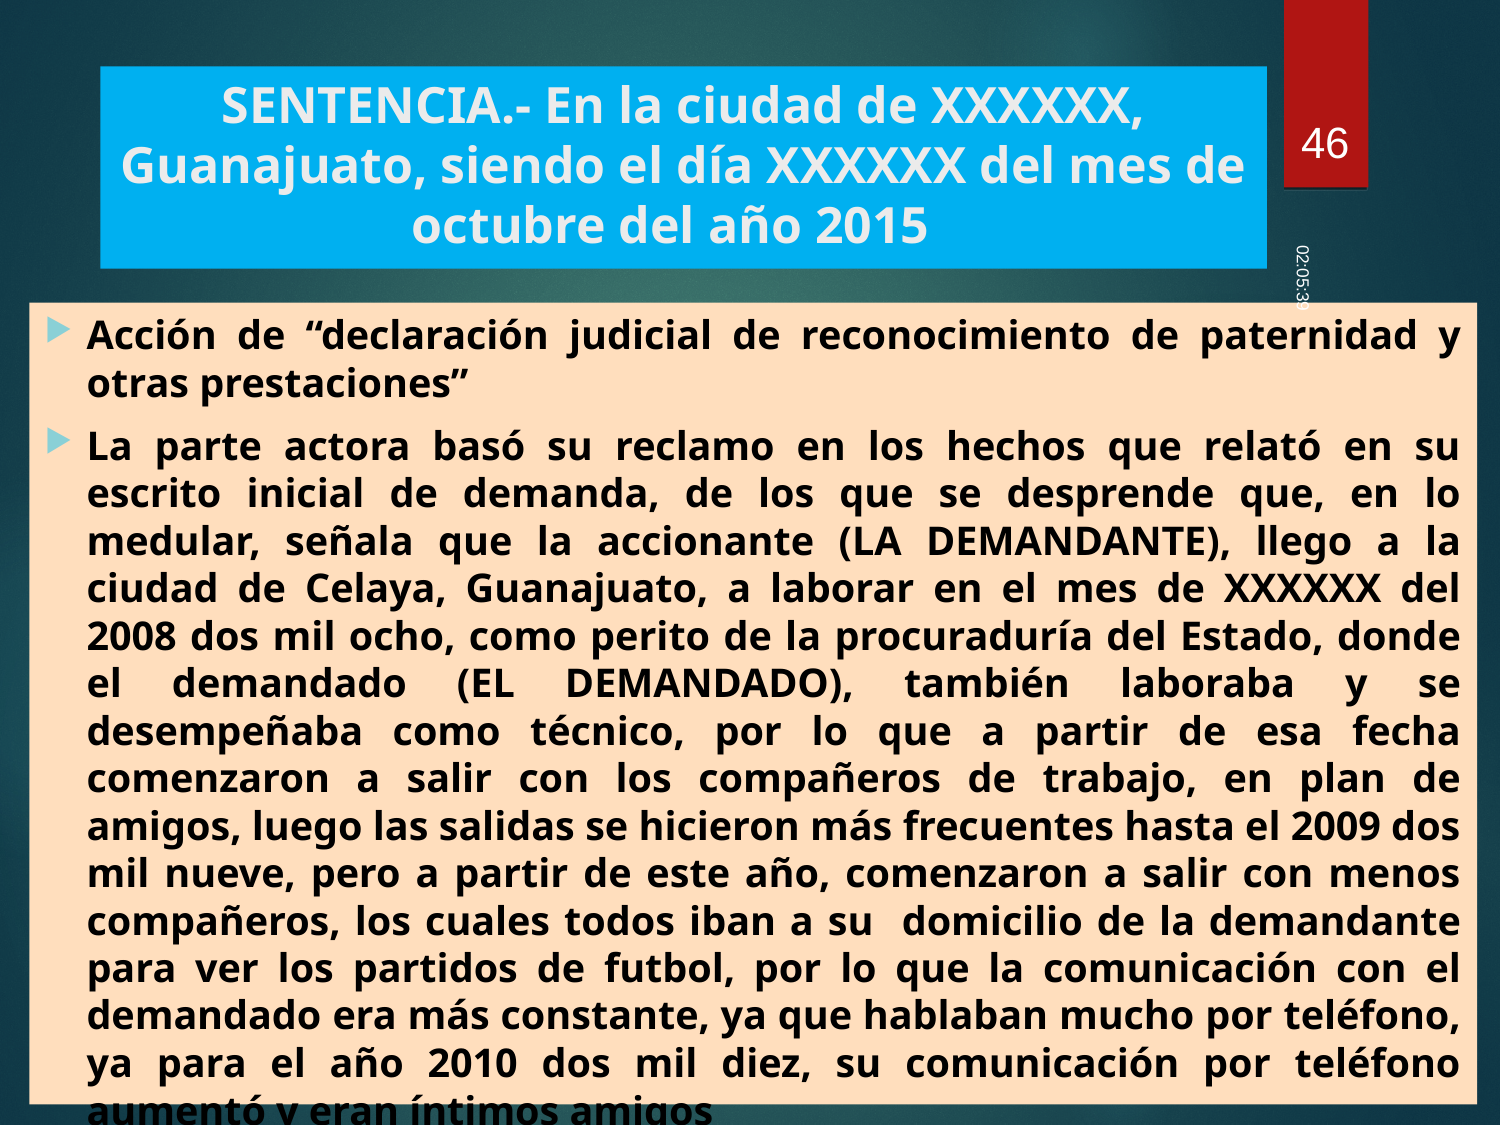

# SENTENCIA.- En la ciudad de XXXXXX, Guanajuato, siendo el día XXXXXX del mes de octubre del año 2015
02:48:04
Acción de “declaración judicial de reconocimiento de paternidad y otras prestaciones”
La parte actora basó su reclamo en los hechos que relató en su escrito inicial de demanda, de los que se desprende que, en lo medular, señala que la accionante (LA DEMANDANTE), llego a la ciudad de Celaya, Guanajuato, a laborar en el mes de XXXXXX del 2008 dos mil ocho, como perito de la procuraduría del Estado, donde el demandado (EL DEMANDADO), también laboraba y se desempeñaba como técnico, por lo que a partir de esa fecha comenzaron a salir con los compañeros de trabajo, en plan de amigos, luego las salidas se hicieron más frecuentes hasta el 2009 dos mil nueve, pero a partir de este año, comenzaron a salir con menos compañeros, los cuales todos iban a su domicilio de la demandante para ver los partidos de futbol, por lo que la comunicación con el demandado era más constante, ya que hablaban mucho por teléfono, ya para el año 2010 dos mil diez, su comunicación por teléfono aumentó y eran íntimos amigos